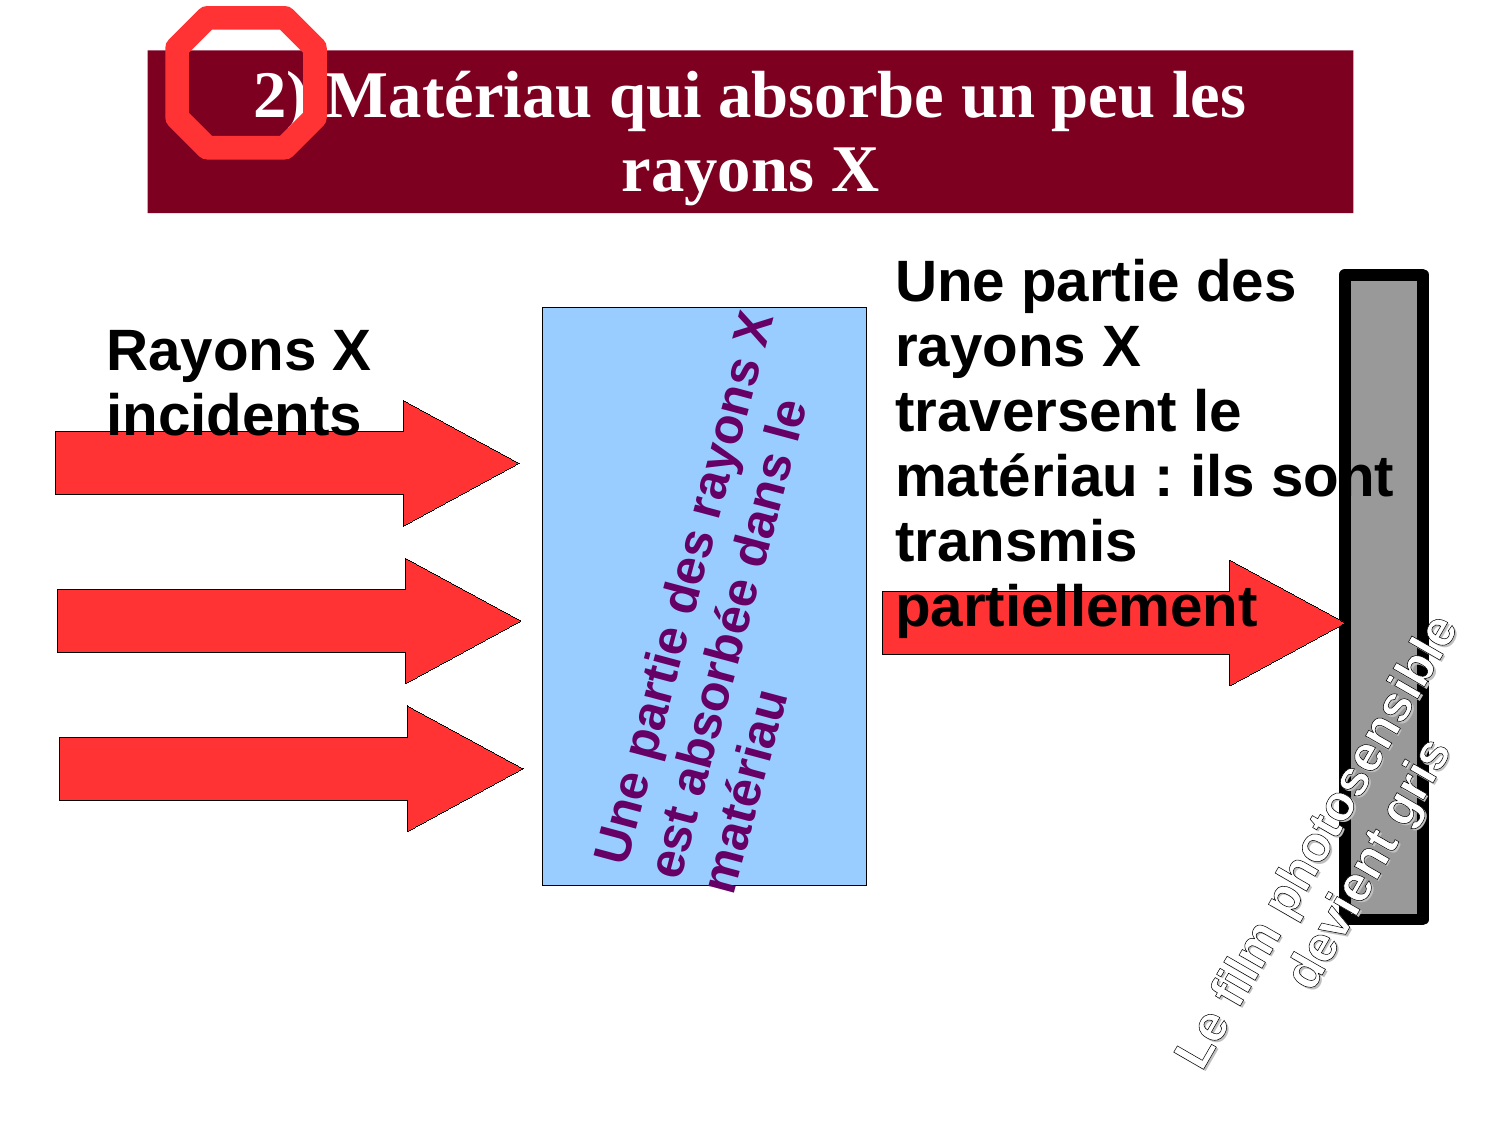

2) Matériau qui absorbe un peu les rayons X
Une partie des rayons X traversent le matériau : ils sont transmis partiellement
Rayons X incidents
Une partie des rayons X est absorbée dans le matériau
Le film photosensible
devient gris